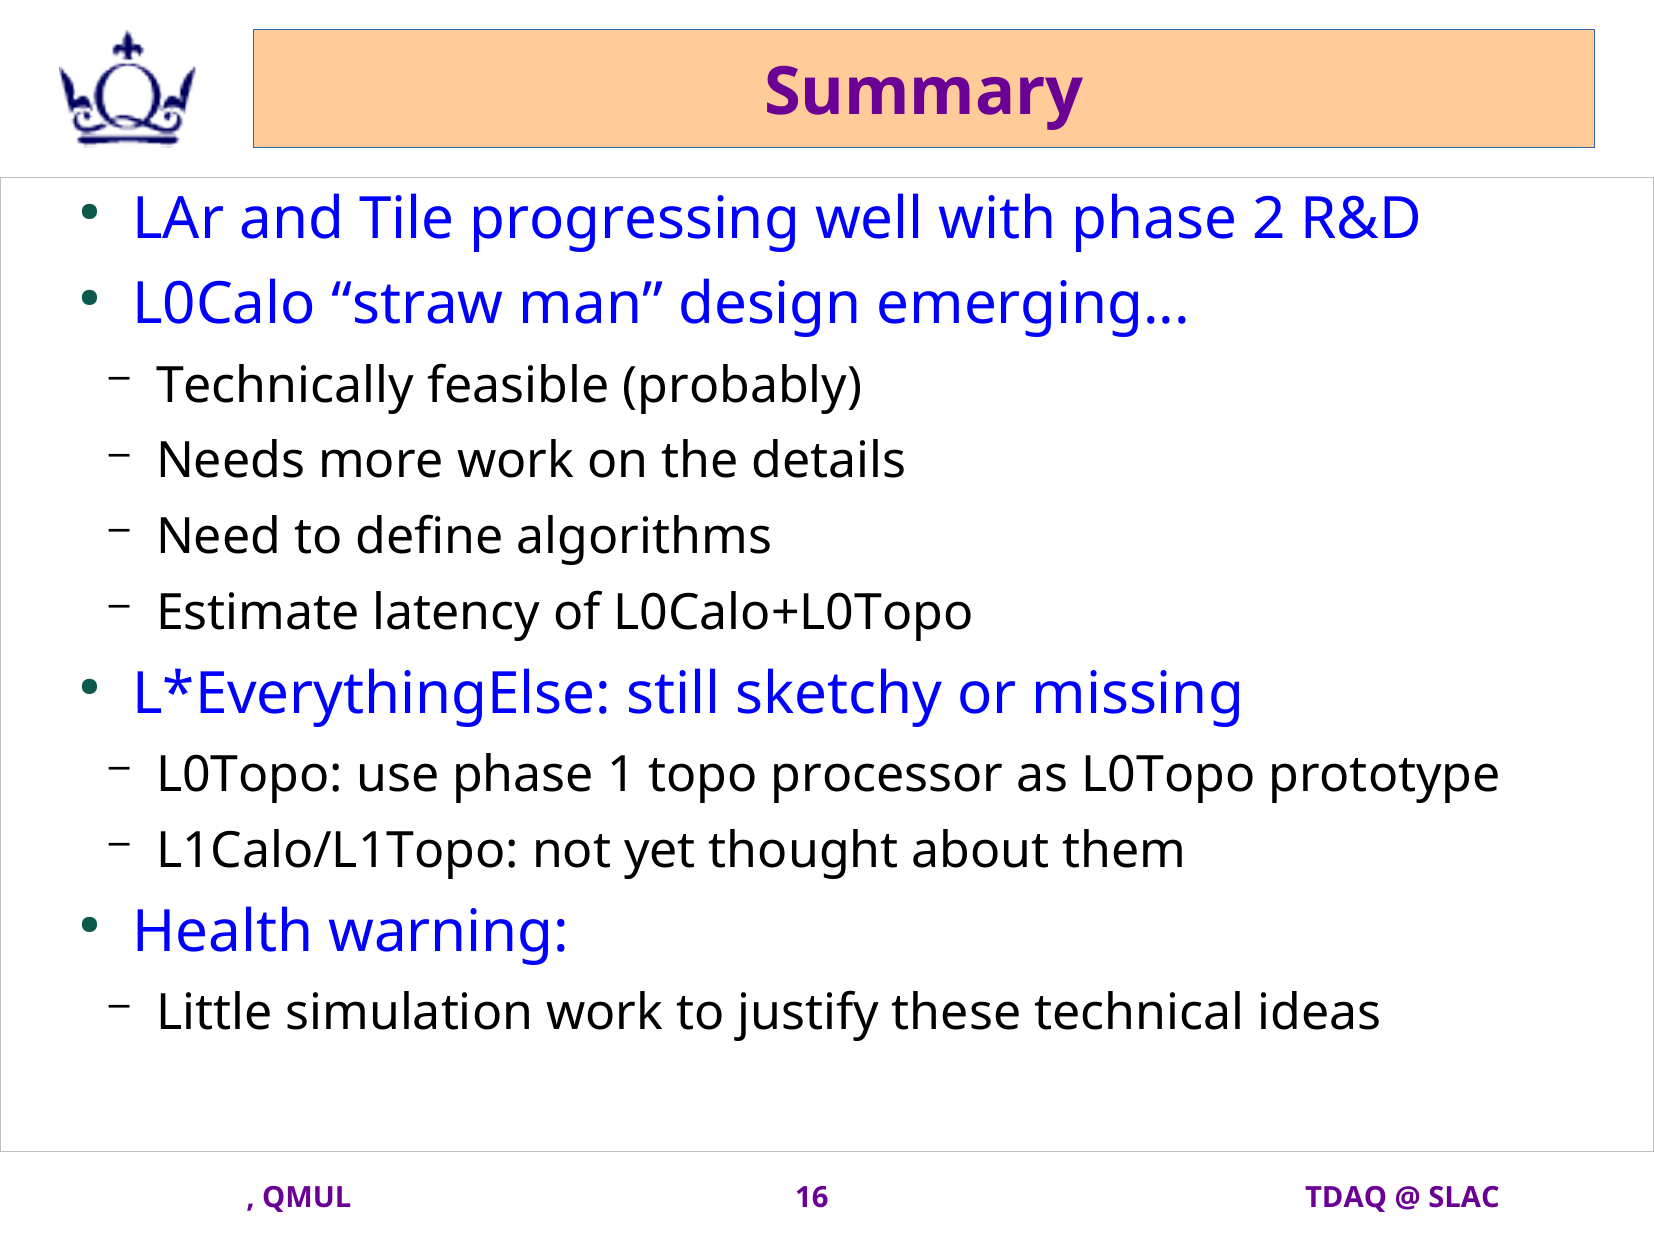

# Summary
LAr and Tile progressing well with phase 2 R&D
L0Calo “straw man” design emerging...
Technically feasible (probably)
Needs more work on the details
Need to define algorithms
Estimate latency of L0Calo+L0Topo
L*EverythingElse: still sketchy or missing
L0Topo: use phase 1 topo processor as L0Topo prototype
L1Calo/L1Topo: not yet thought about them
Health warning:
Little simulation work to justify these technical ideas